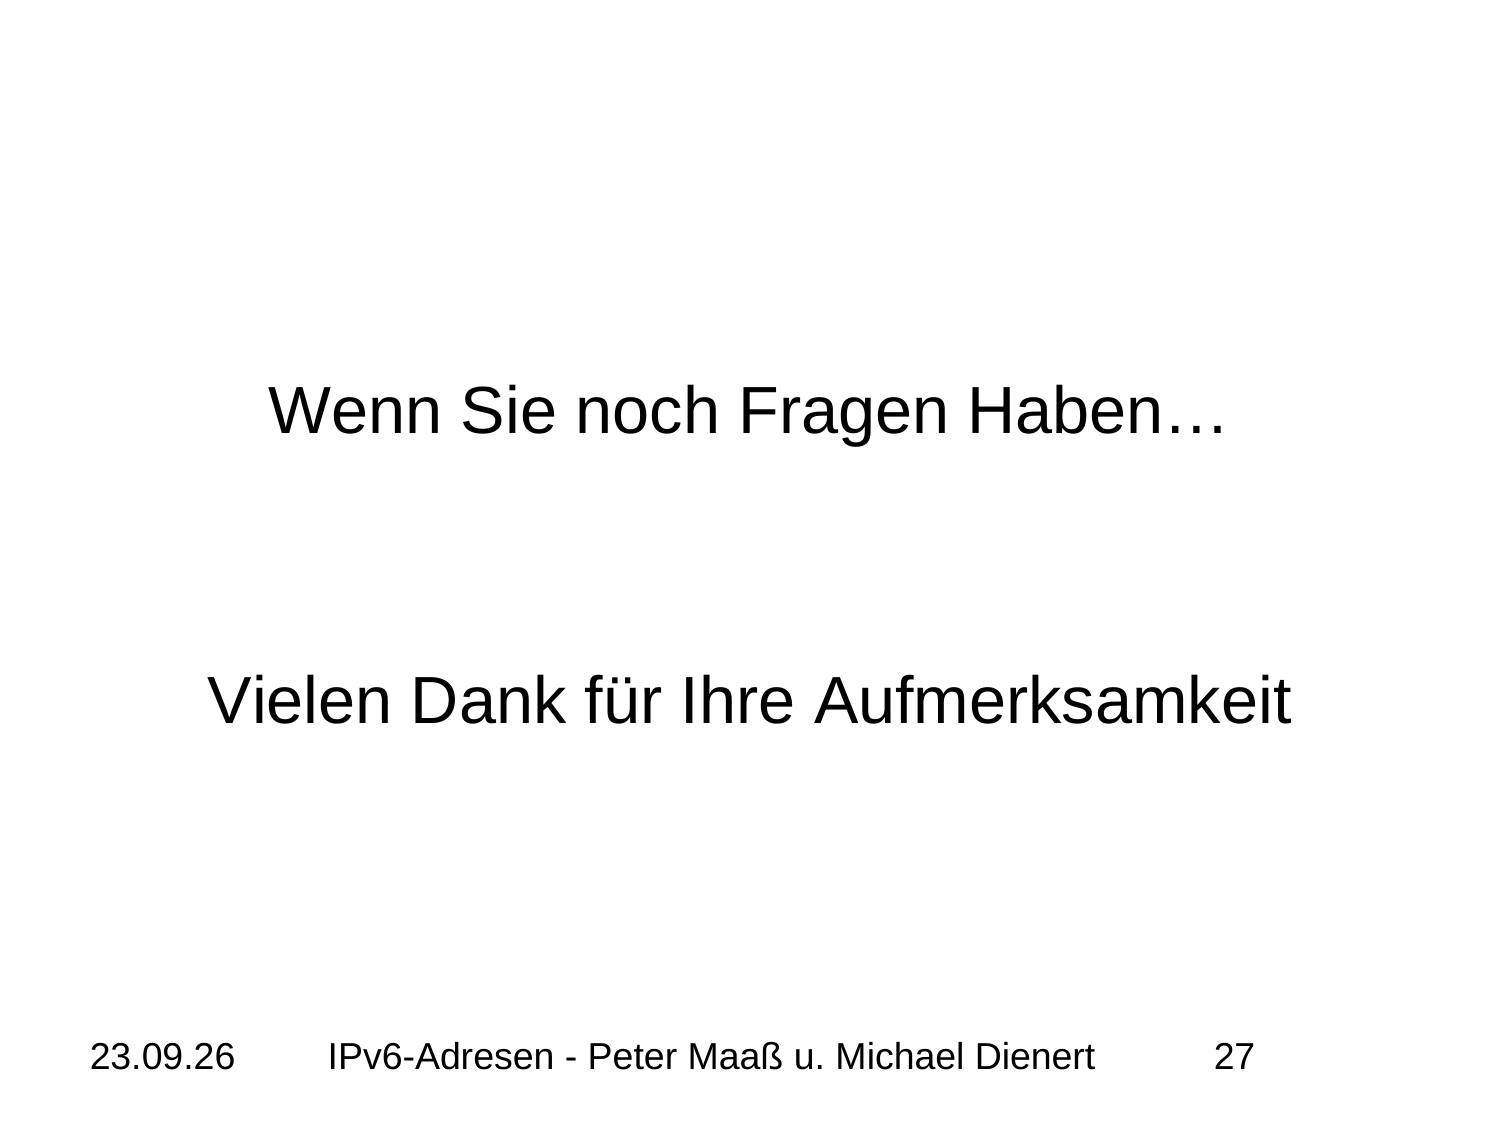

# Wenn Sie noch Fragen Haben…
Vielen Dank für Ihre Aufmerksamkeit
IPv6-Adresen - Peter Maaß u. Michael Dienert
27